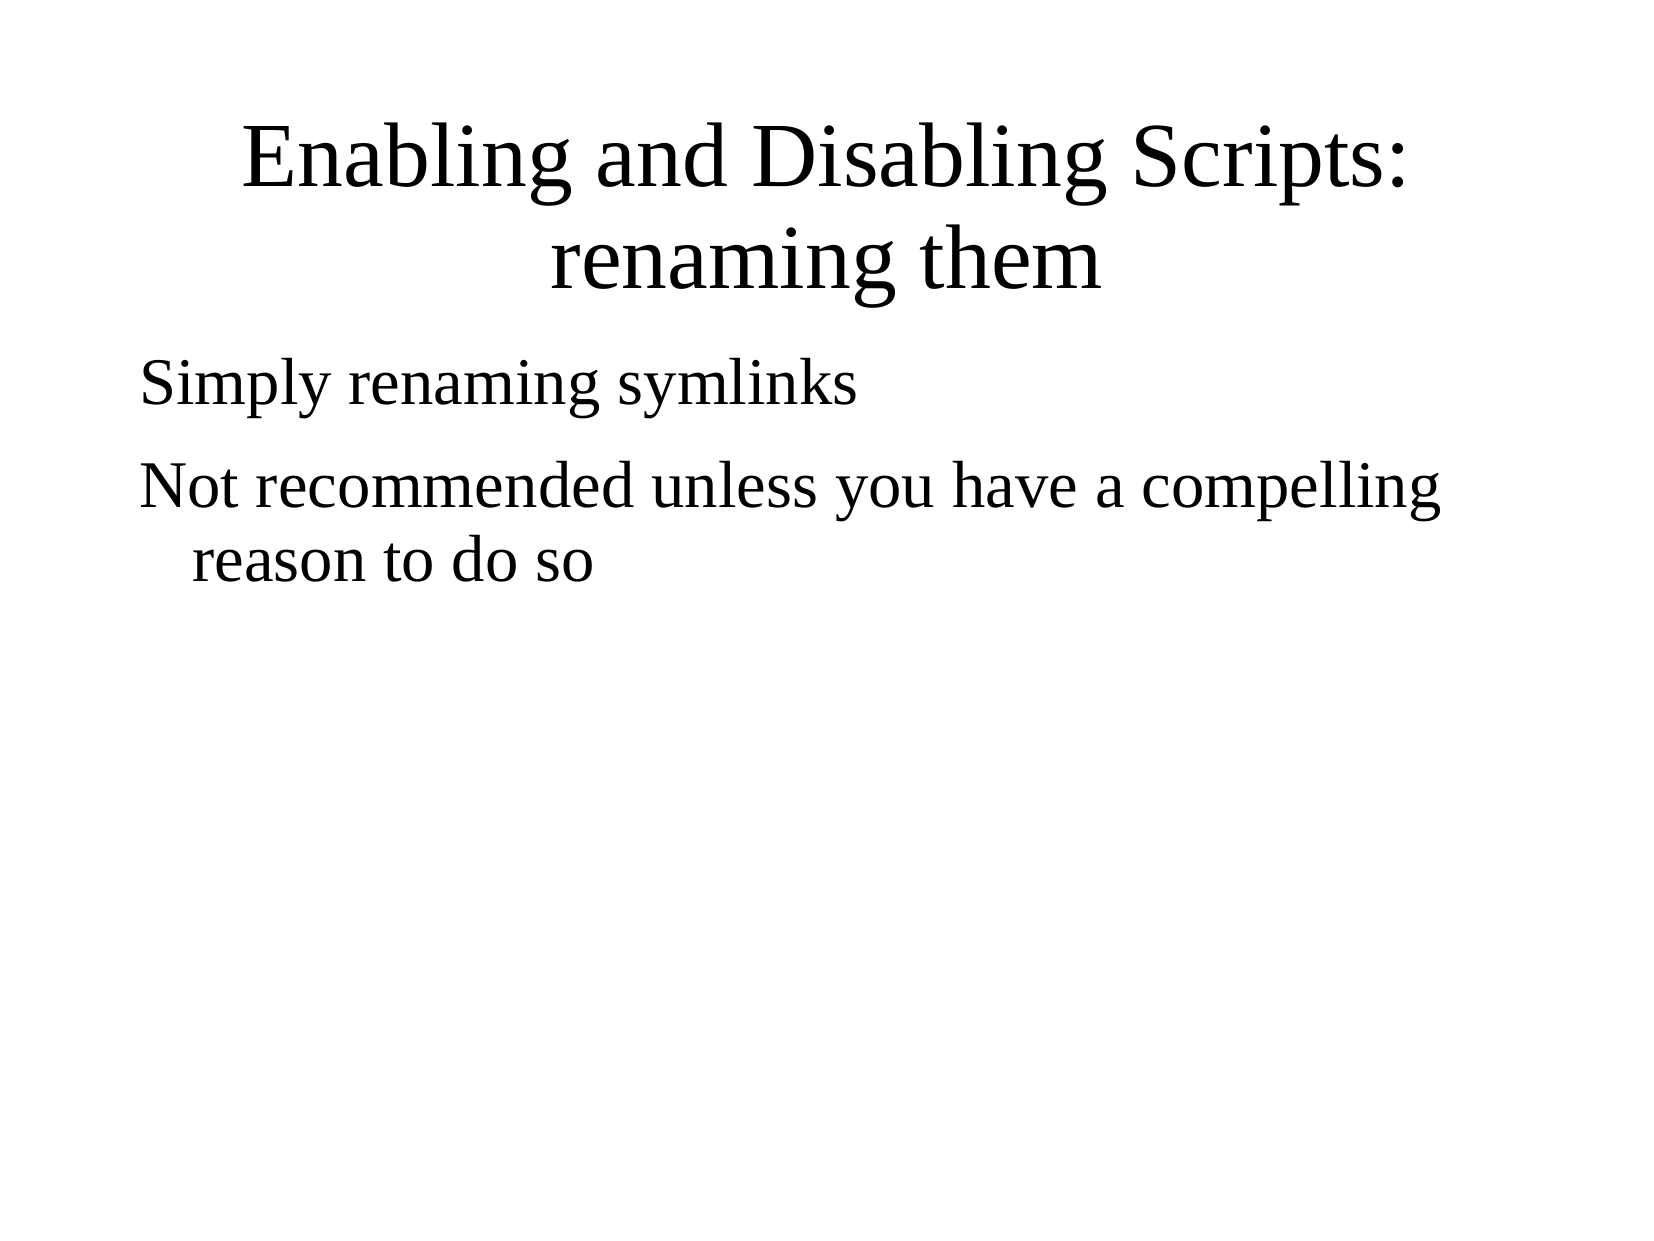

# Enabling and Disabling Scripts: renaming them
Simply renaming symlinks
Not recommended unless you have a compelling reason to do so